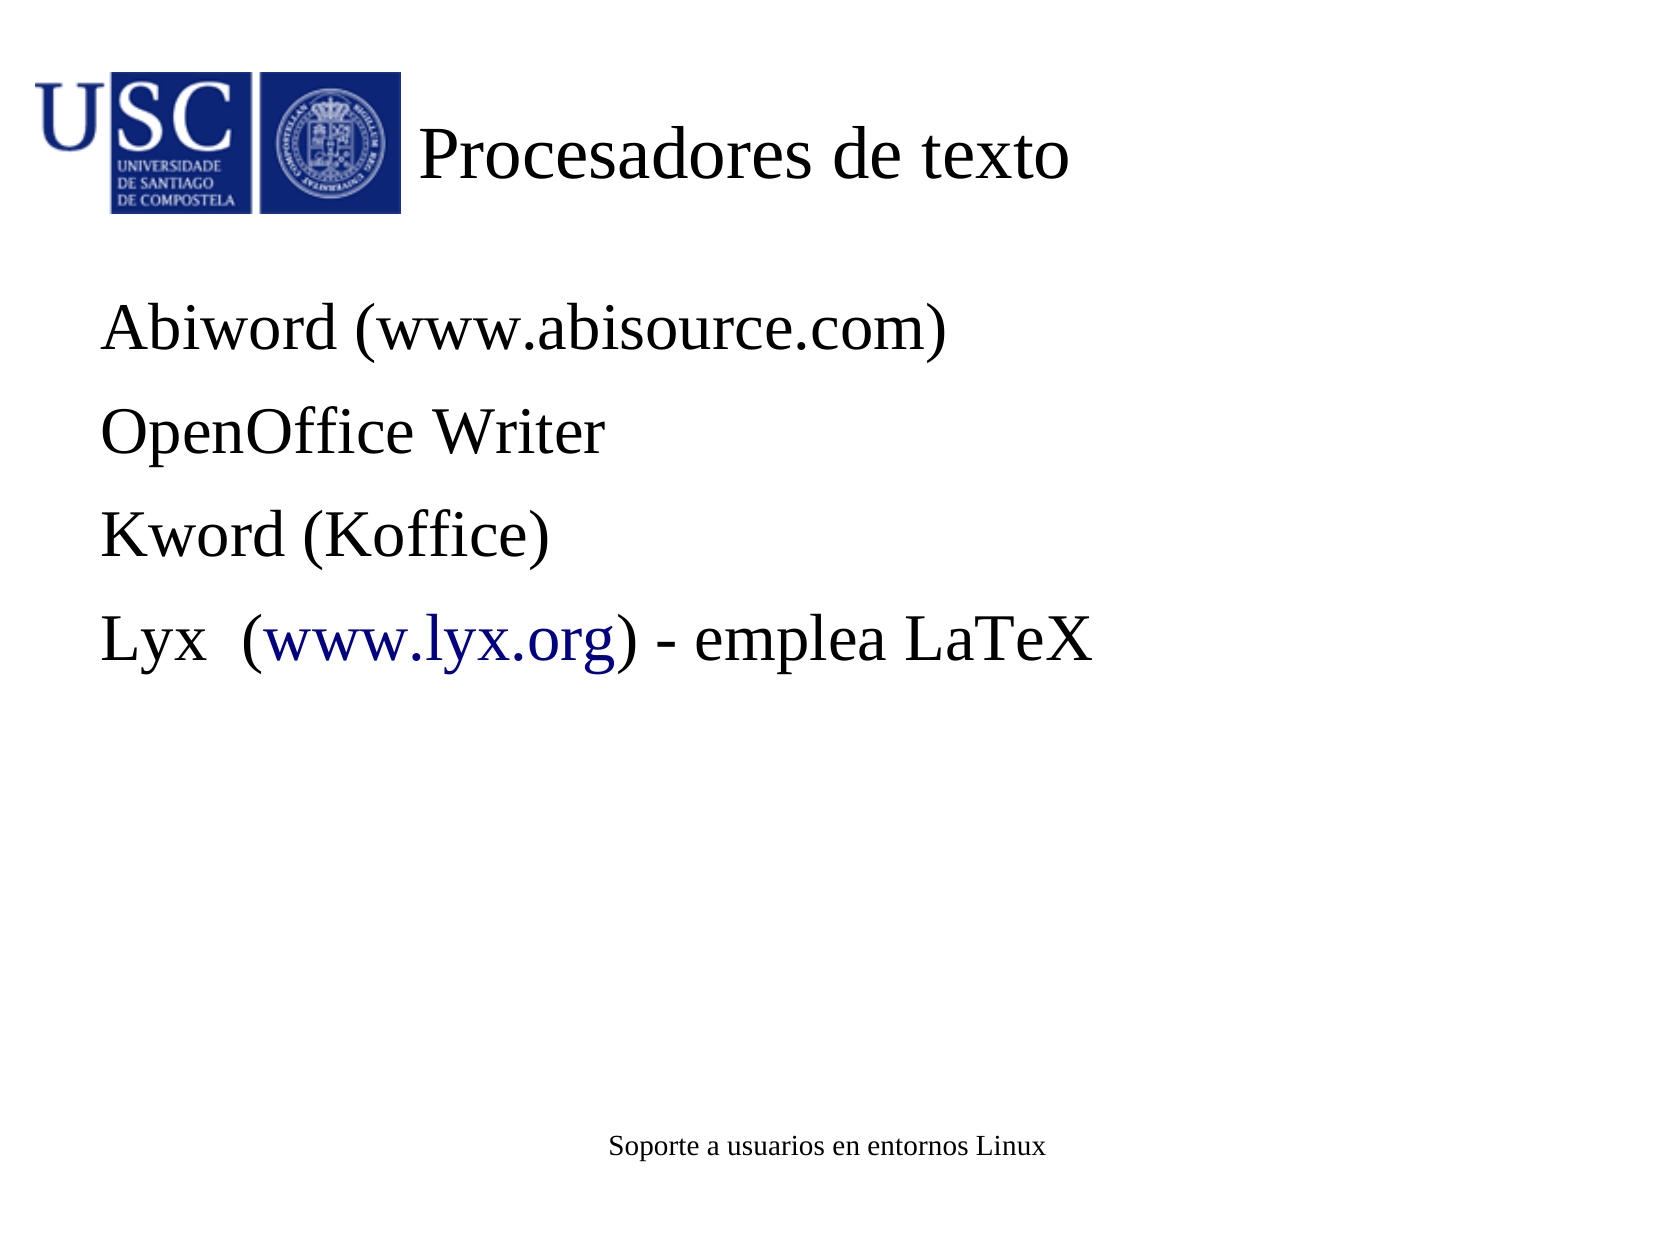

# Procesadores de texto
Abiword (www.abisource.com)
OpenOffice Writer
Kword (Koffice)
Lyx (www.lyx.org) - emplea LaTeX